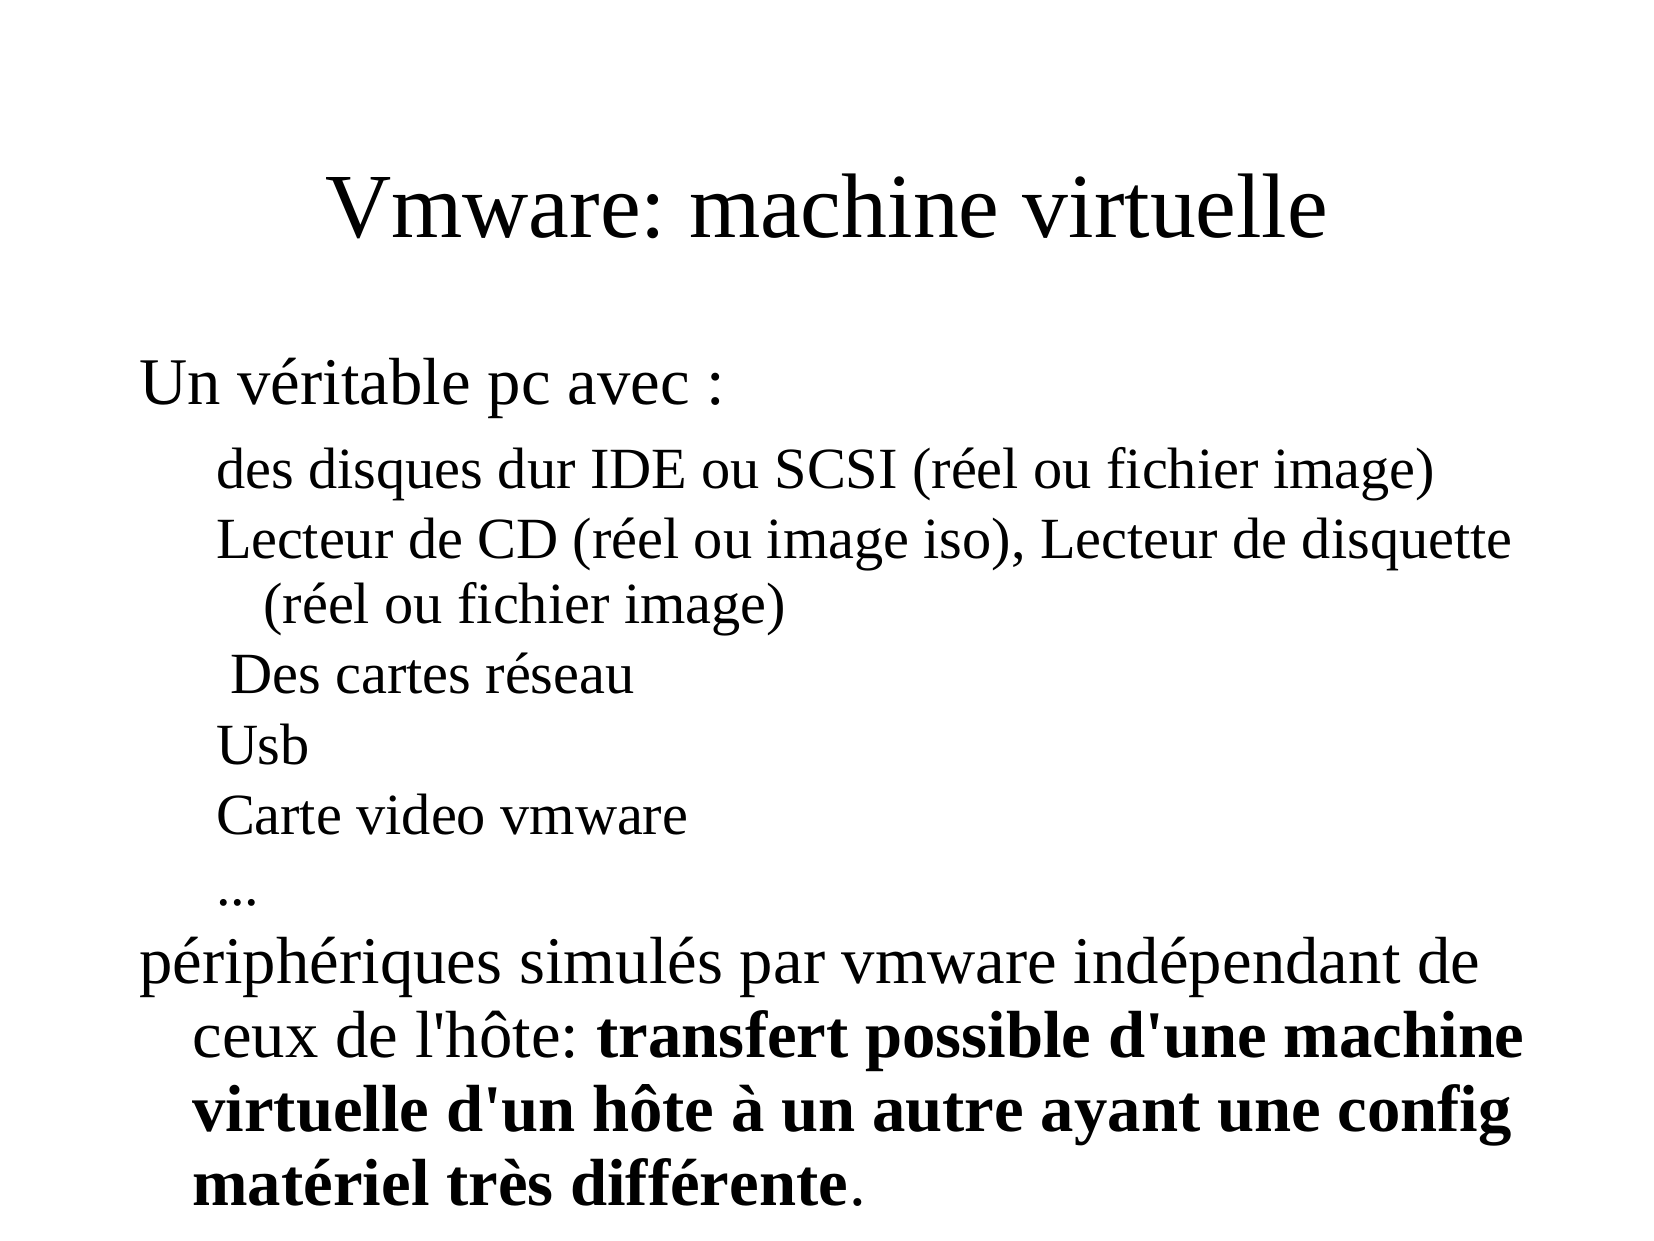

# Vmware: machine virtuelle
Un véritable pc avec :
des disques dur IDE ou SCSI (réel ou fichier image)
Lecteur de CD (réel ou image iso), Lecteur de disquette (réel ou fichier image)
 Des cartes réseau
Usb
Carte video vmware
...
périphériques simulés par vmware indépendant de ceux de l'hôte: transfert possible d'une machine virtuelle d'un hôte à un autre ayant une config matériel très différente.